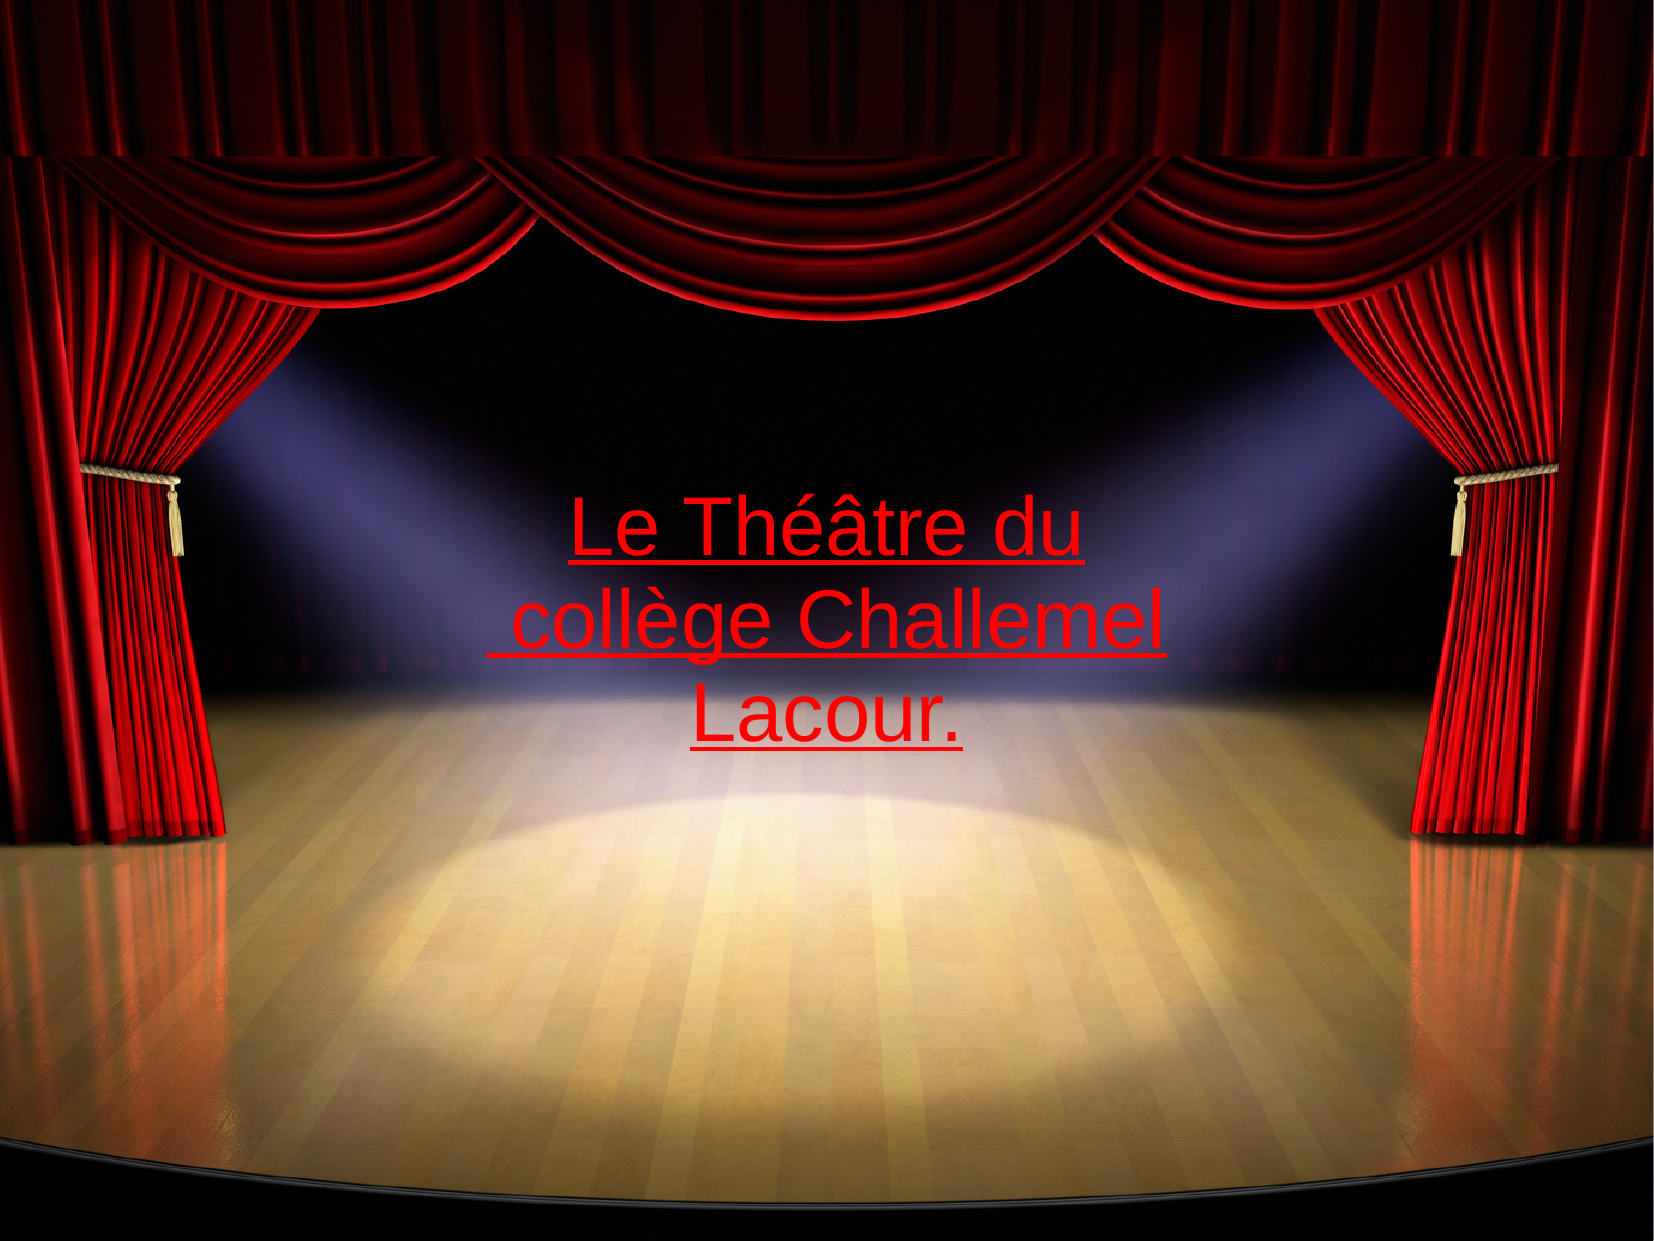

Le Théâtre du
 collège Challemel
Lacour.
#